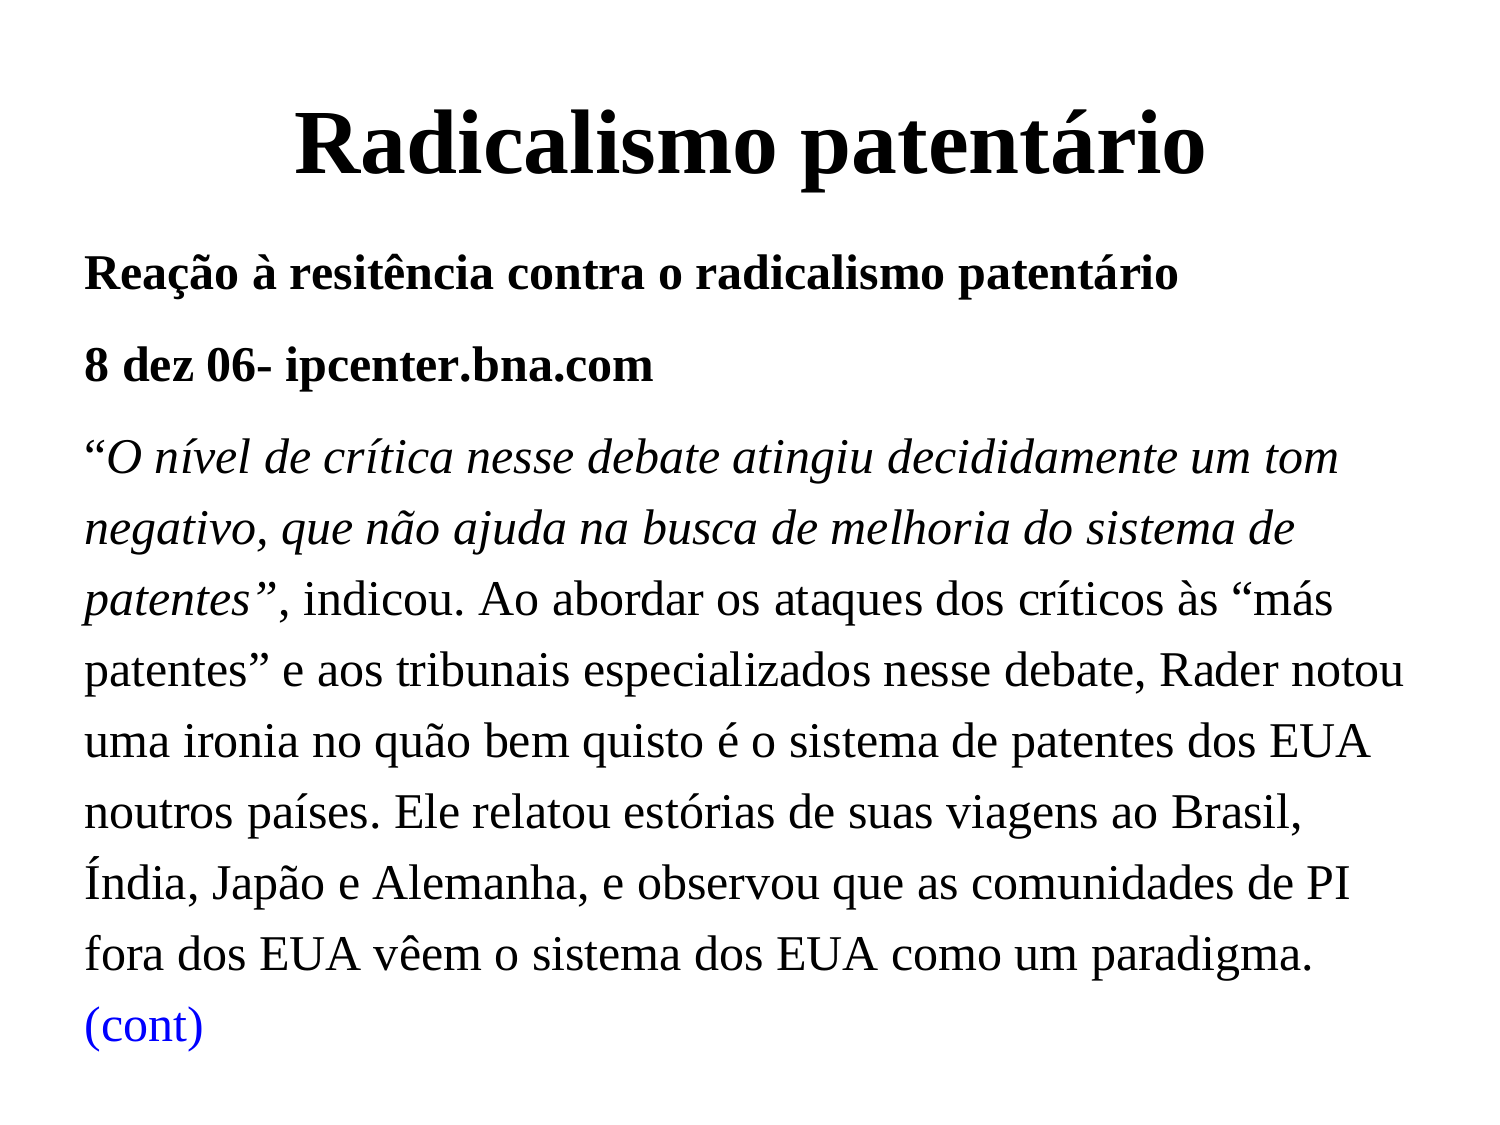

# Radicalismo patentário
Reação à resitência contra o radicalismo patentário
8 dez 06- ipcenter.bna.com
“O nível de crítica nesse debate atingiu decididamente um tom negativo, que não ajuda na busca de melhoria do sistema de patentes”, indicou. Ao abordar os ataques dos críticos às “más patentes” e aos tribunais especializados nesse debate, Rader notou uma ironia no quão bem quisto é o sistema de patentes dos EUA noutros países. Ele relatou estórias de suas viagens ao Brasil, Índia, Japão e Alemanha, e observou que as comunidades de PI fora dos EUA vêem o sistema dos EUA como um paradigma. (cont)